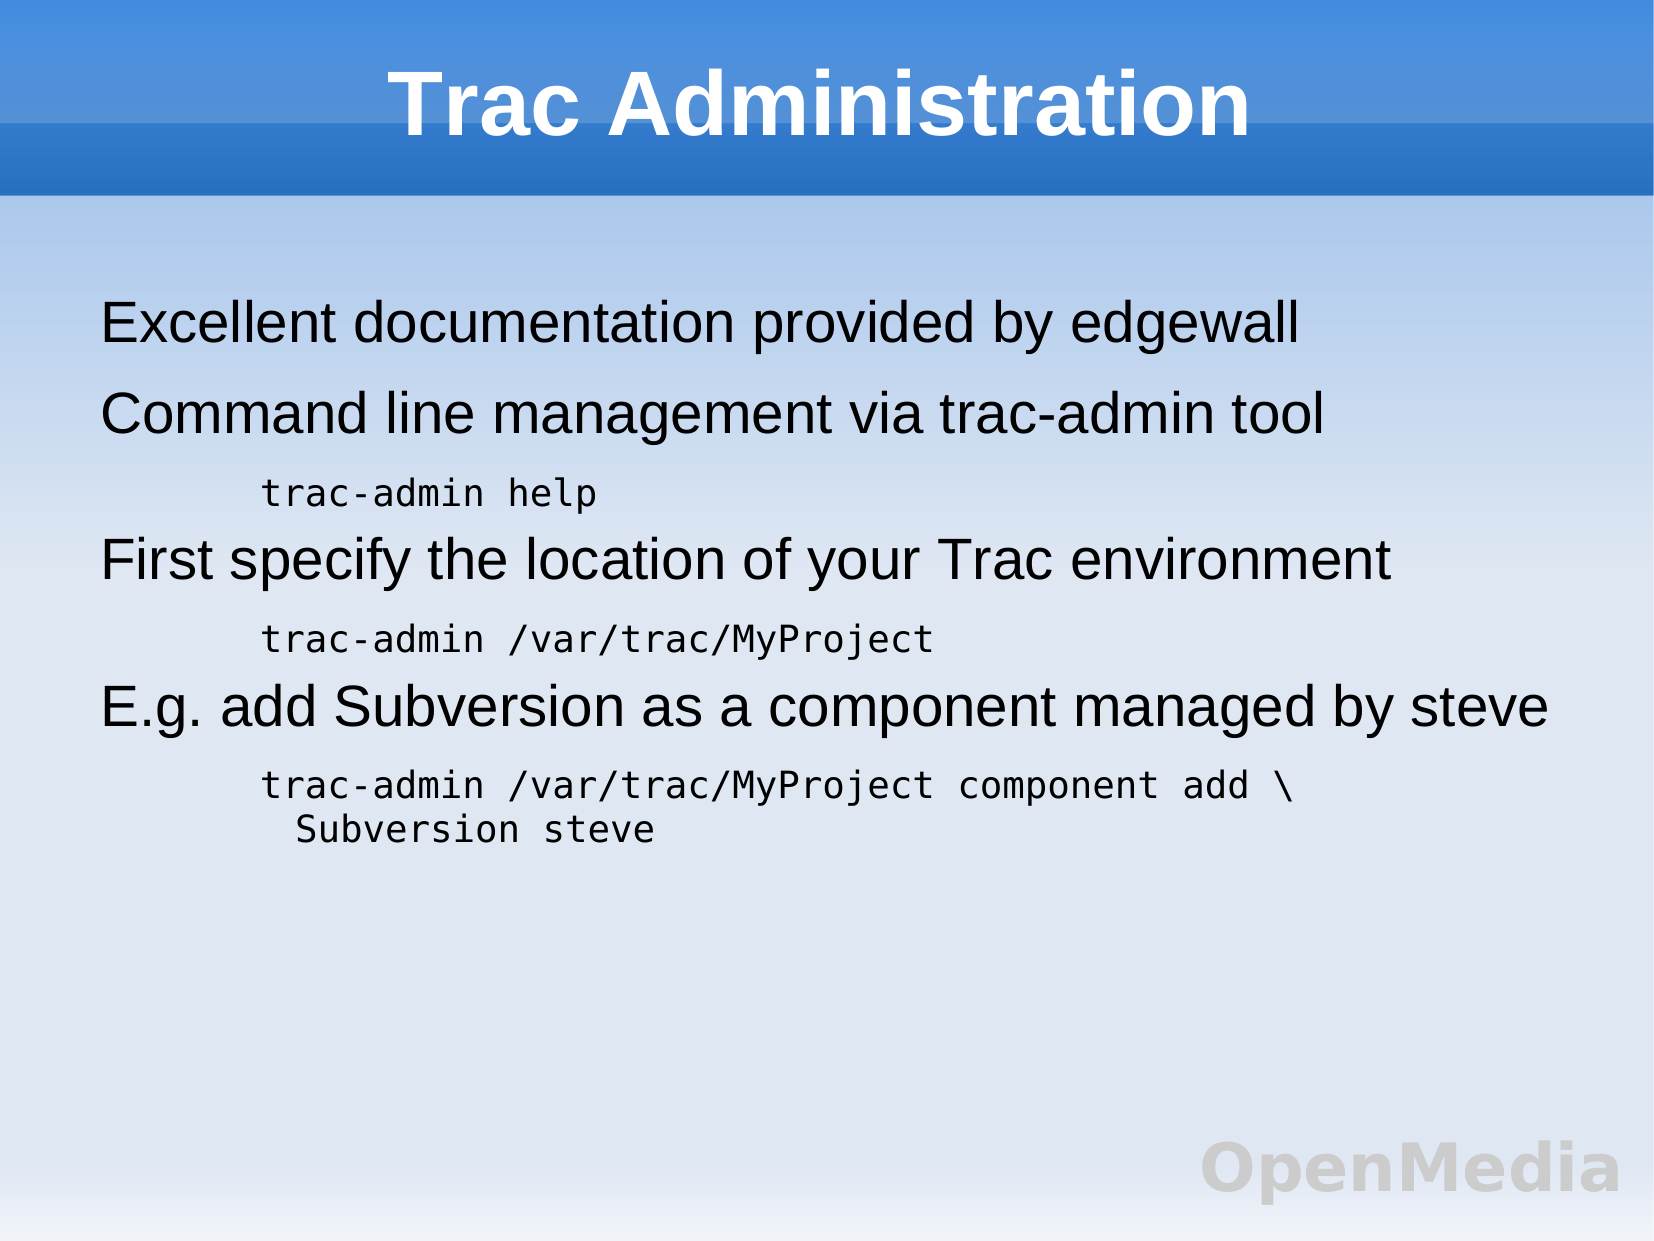

# Trac Administration
Excellent documentation provided by edgewall
Command line management via trac-admin tool
trac-admin help
First specify the location of your Trac environment
trac-admin /var/trac/MyProject
E.g. add Subversion as a component managed by steve
trac-admin /var/trac/MyProject component add \
Subversion steve
20